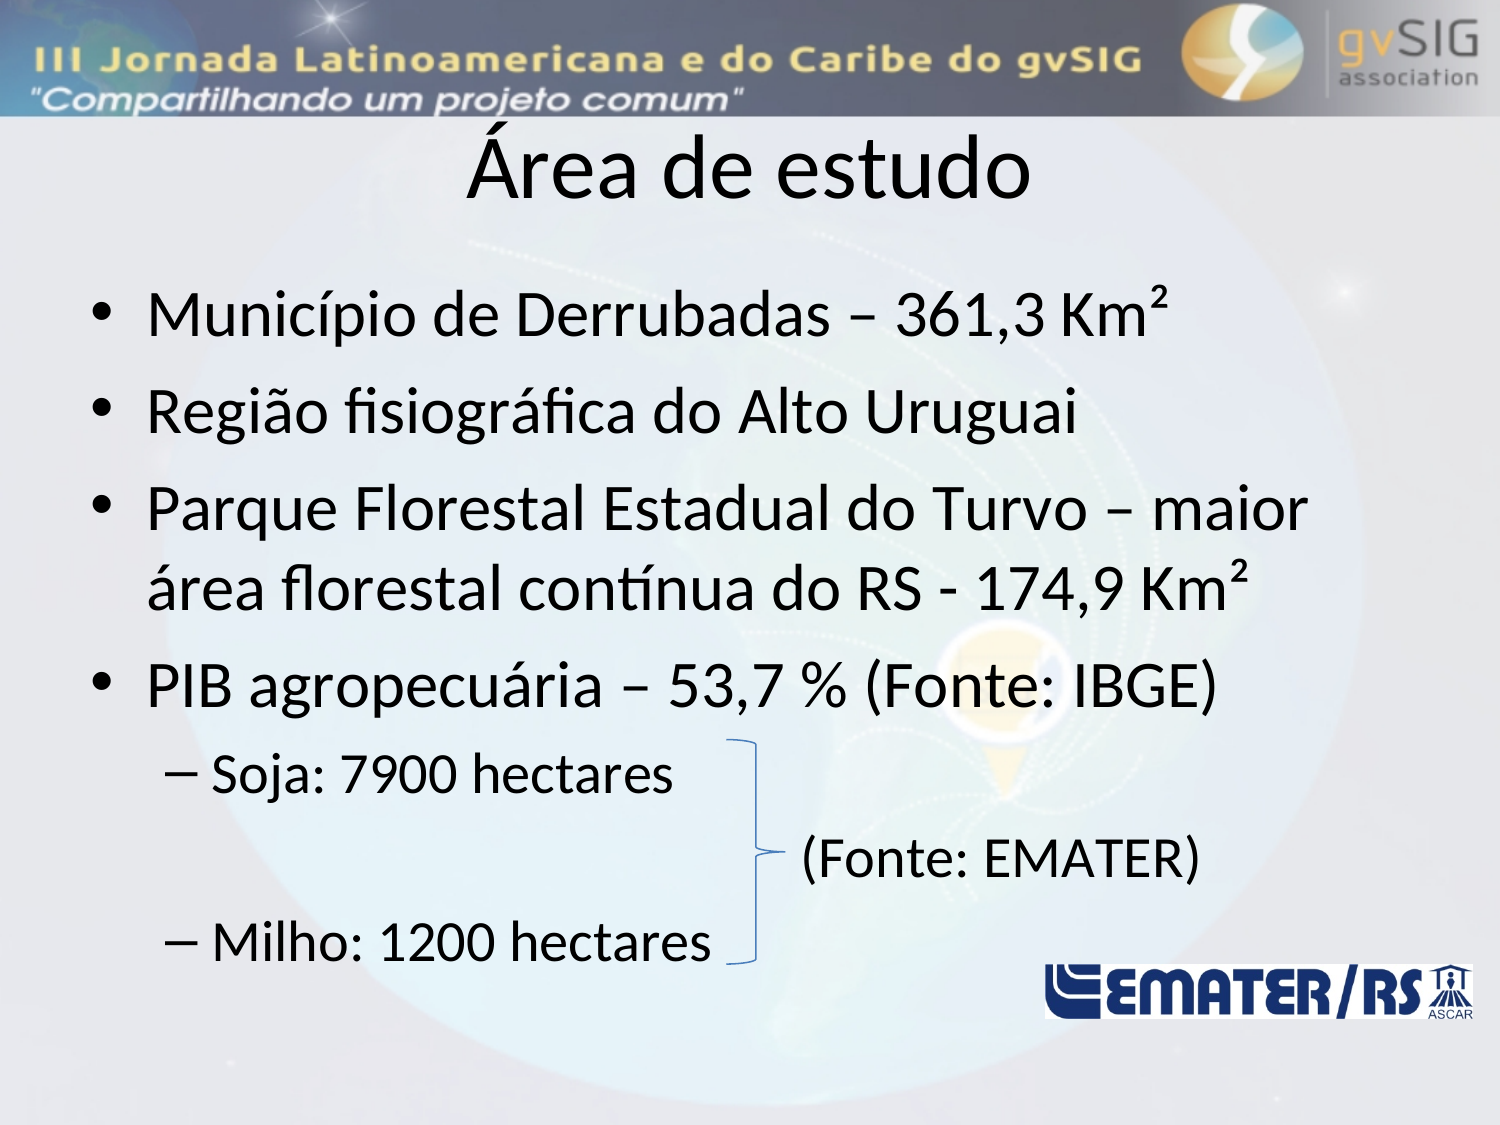

Área de estudo
# Município de Derrubadas – 361,3 Km²
Região fisiográfica do Alto Uruguai
Parque Florestal Estadual do Turvo – maior área florestal contínua do RS - 174,9 Km²
PIB agropecuária – 53,7 % (Fonte: IBGE)
Soja: 7900 hectares
 (Fonte: EMATER)
Milho: 1200 hectares